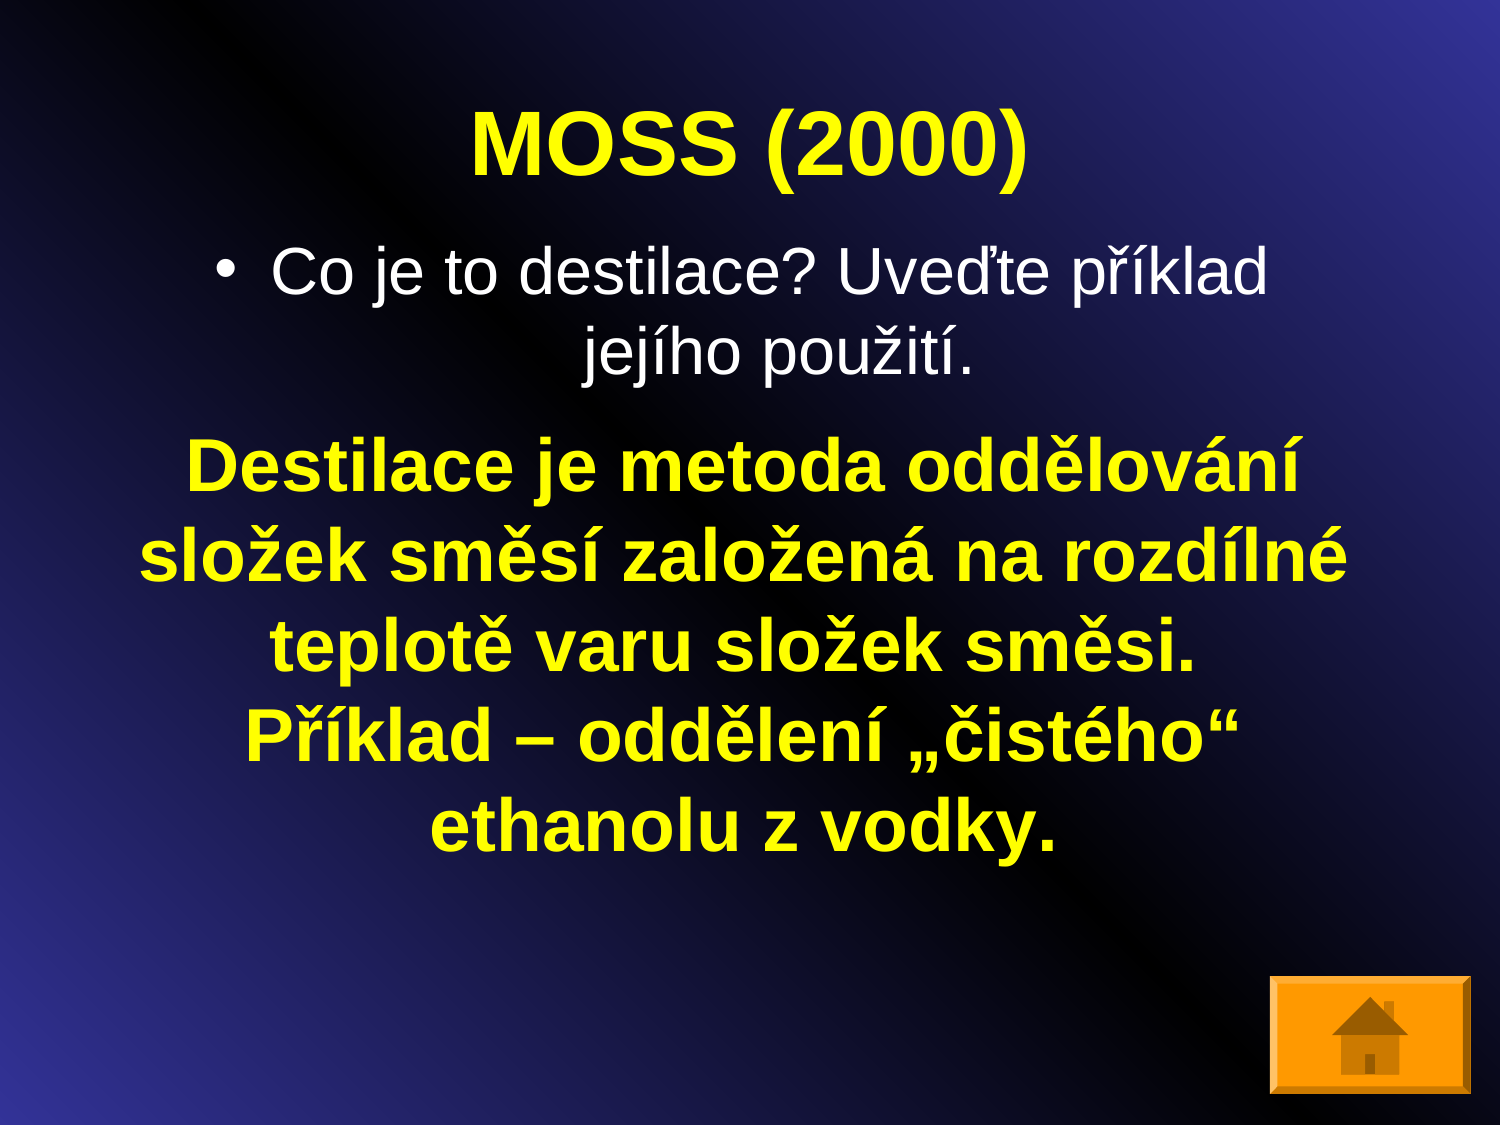

# MOSS (2000)
Co je to destilace? Uveďte příklad
jejího použití.
Destilace je metoda oddělování složek směsí založená na rozdílné teplotě varu složek směsi.
Příklad – oddělení „čistého“ ethanolu z vodky.